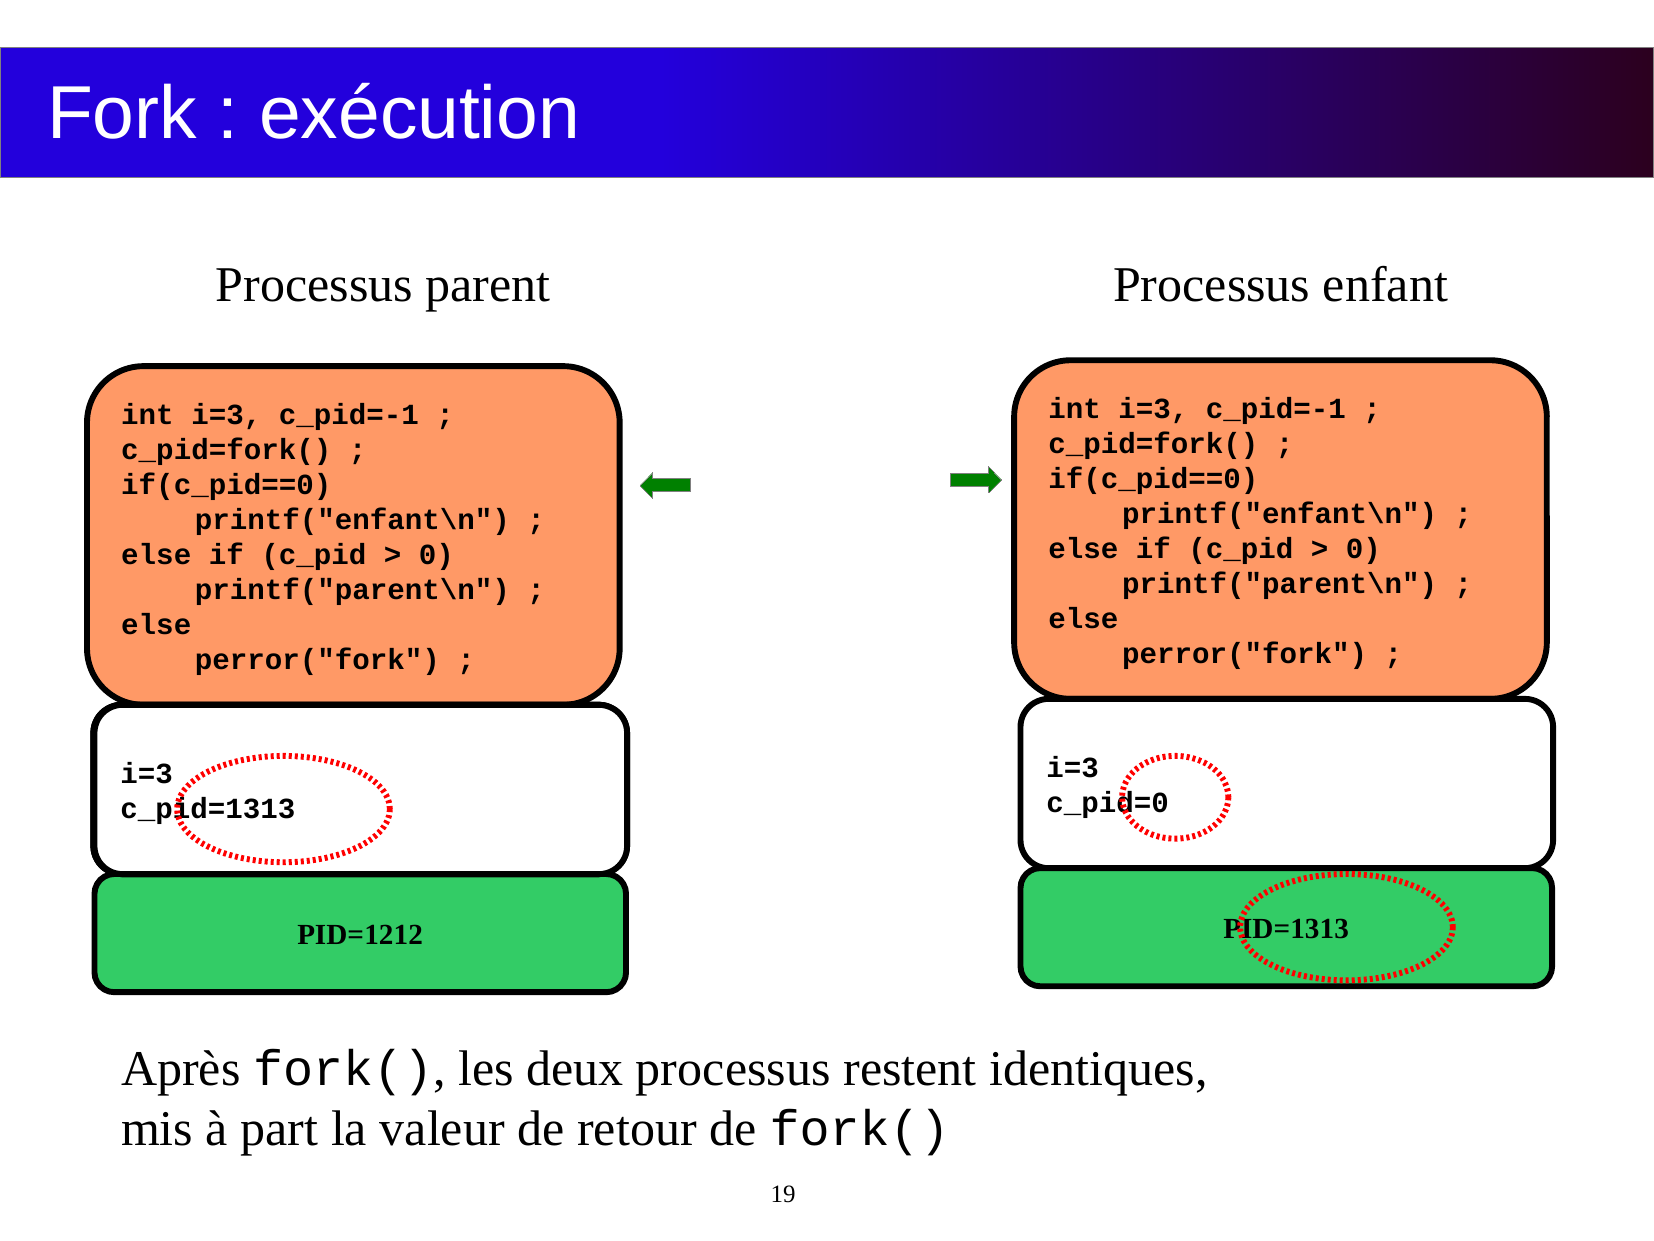

# Fork : exécution
Processus parent
Processus enfant
int i=3, c_pid=-1 ;
c_pid=fork() ;
if(c_pid==0)
	printf("enfant\n") ;
else if (c_pid > 0)
	printf("parent\n") ;
else
	perror("fork") ;
i=3
c_pid=0
PID=1313
int i=3, c_pid=-1 ;
c_pid=fork() ;
if(c_pid==0)
	printf("enfant\n") ;
else if (c_pid > 0)
	printf("parent\n") ;
else
	perror("fork") ;
i=3
c_pid=-1
i=3
c_pid=1313
i=3
c_pid=-1
i=3
c_pid=1313
PID=1212
Après fork(), les deux processus restent identiques,
mis à part la valeur de retour de fork()